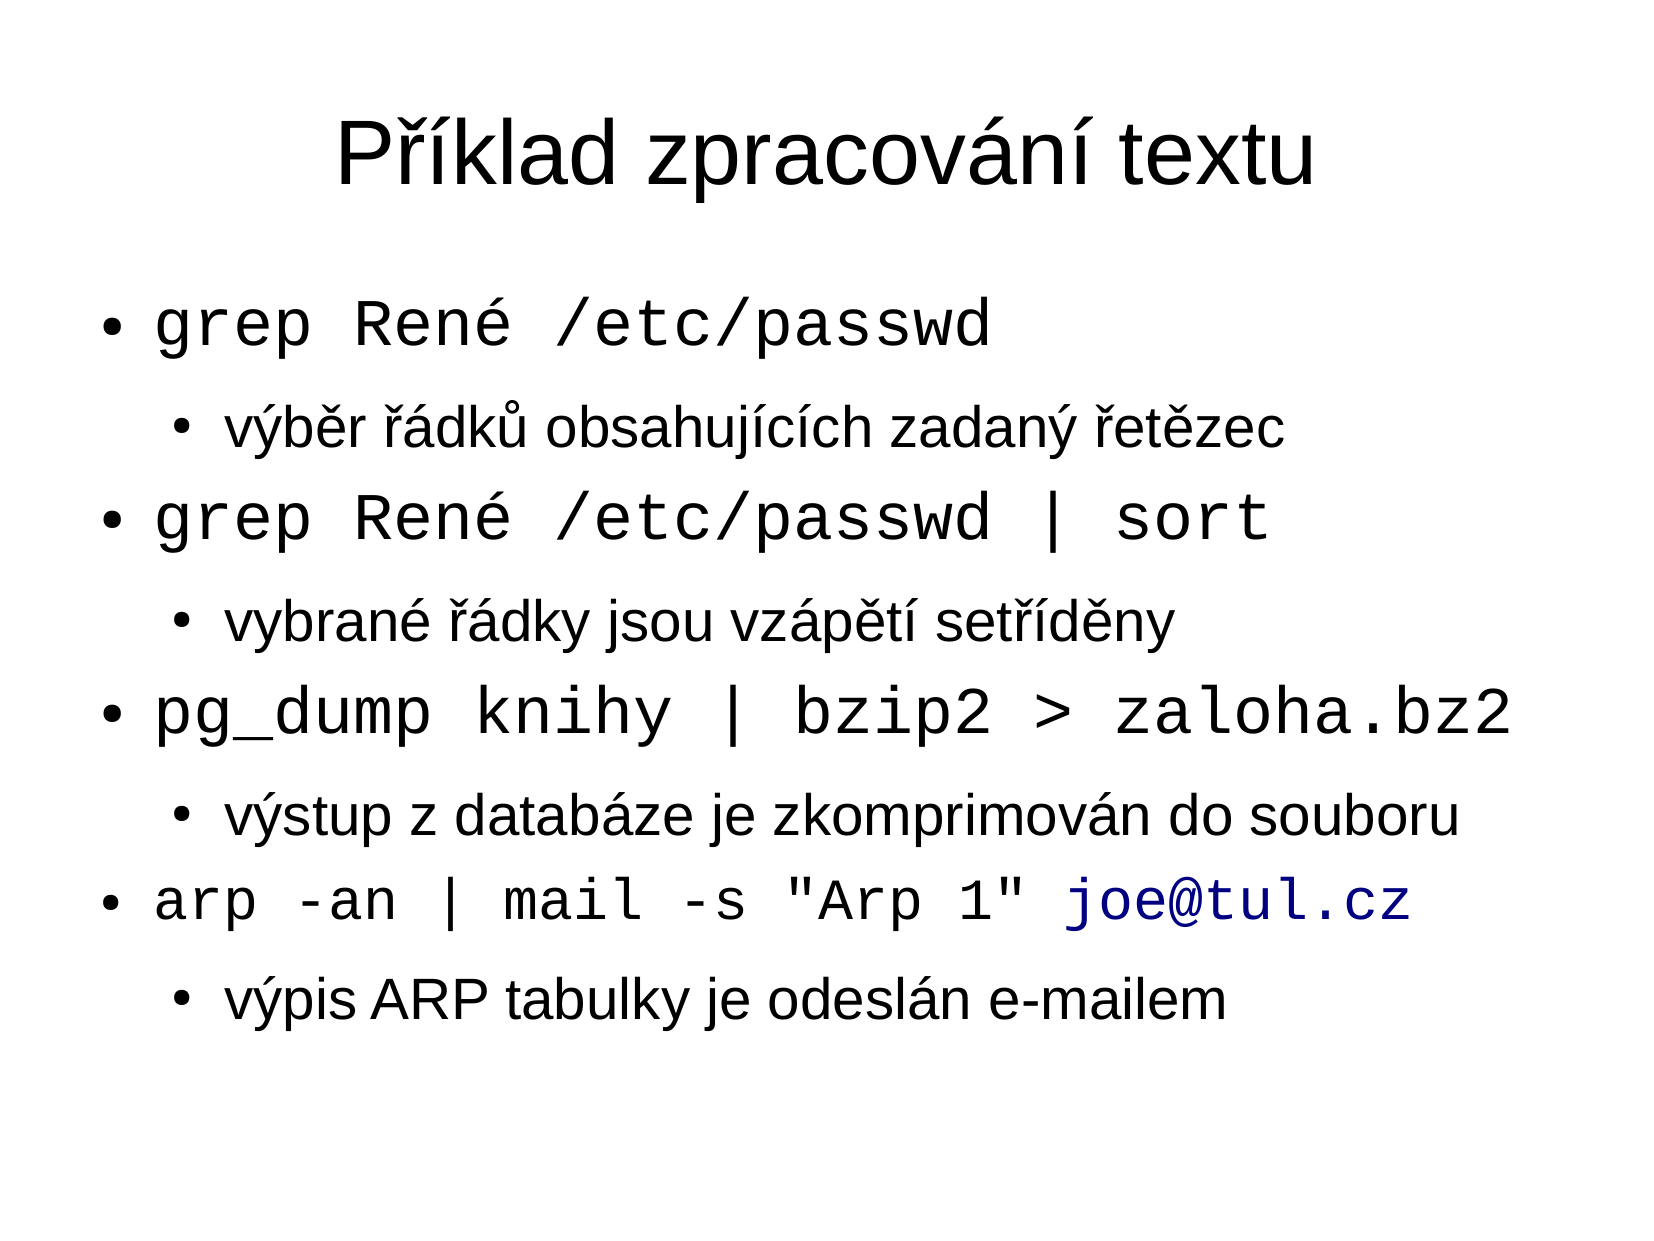

# Příklad zpracování textu
grep René /etc/passwd
výběr řádků obsahujících zadaný řetězec
grep René /etc/passwd | sort
vybrané řádky jsou vzápětí setříděny
pg_dump knihy | bzip2 > zaloha.bz2
výstup z databáze je zkomprimován do souboru
arp -an | mail -s "Arp 1" joe@tul.cz
výpis ARP tabulky je odeslán e-mailem